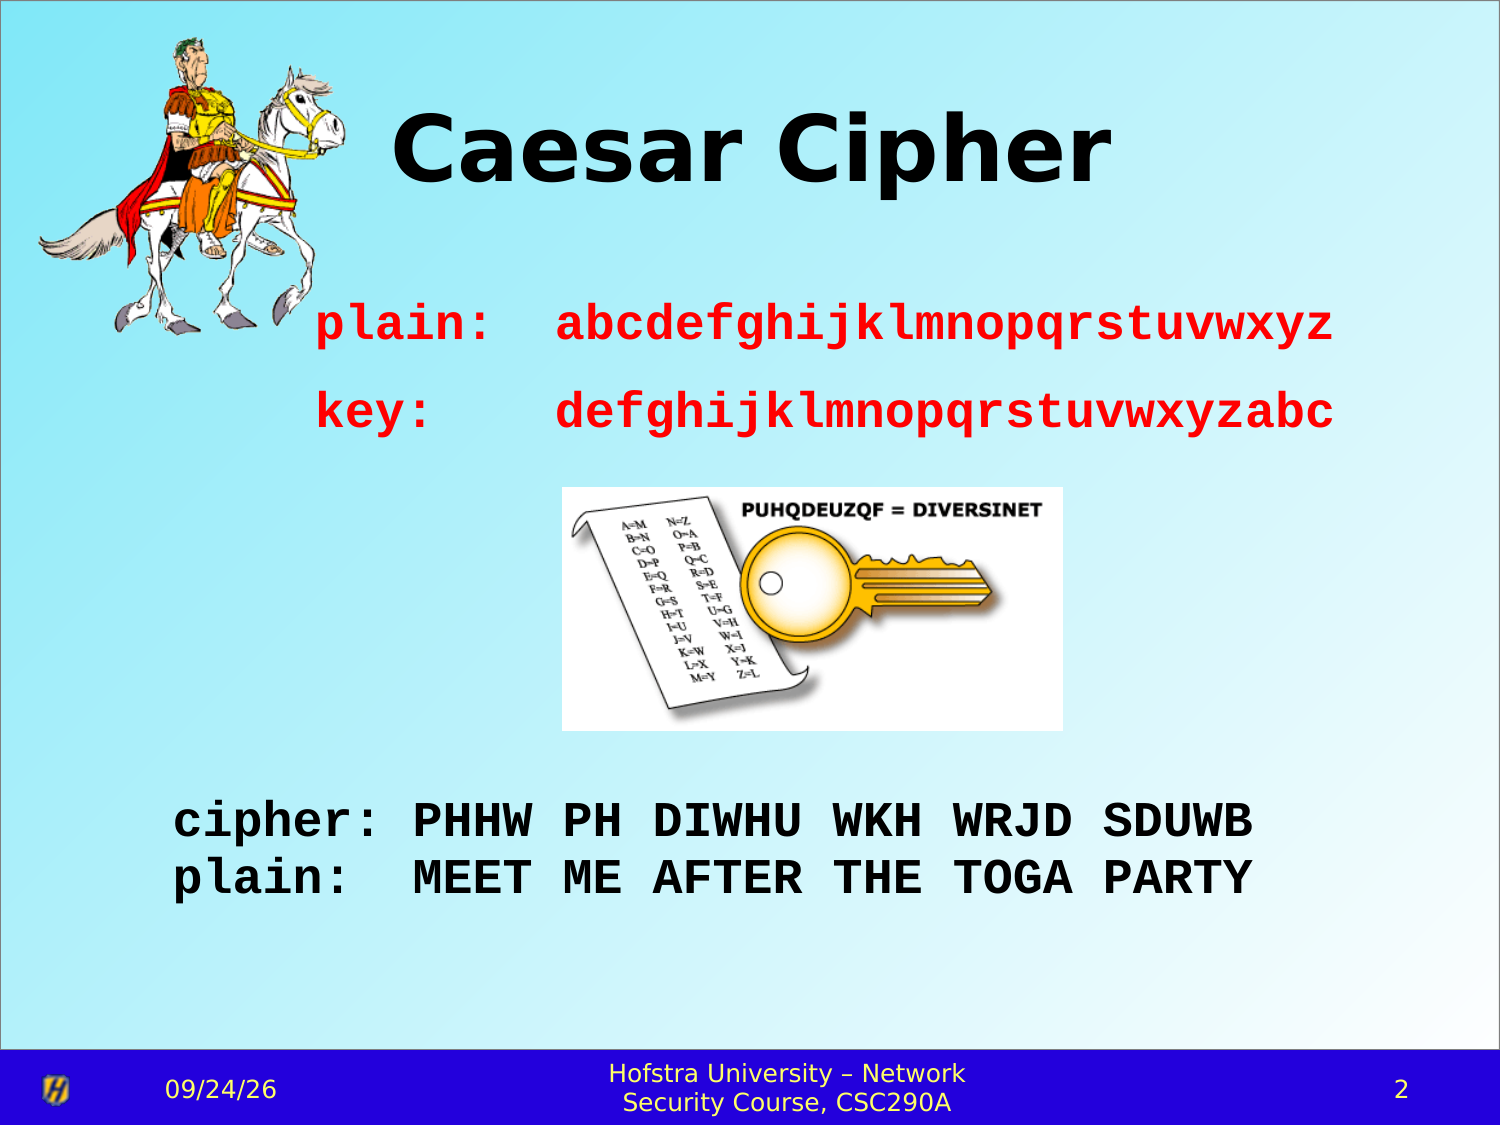

# Caesar Cipher
plain: abcdefghijklmnopqrstuvwxyz
key: defghijklmnopqrstuvwxyzabc
cipher: PHHW PH DIWHU WKH WRJD SDUWB
plain: MEET ME AFTER THE TOGA PARTY
2